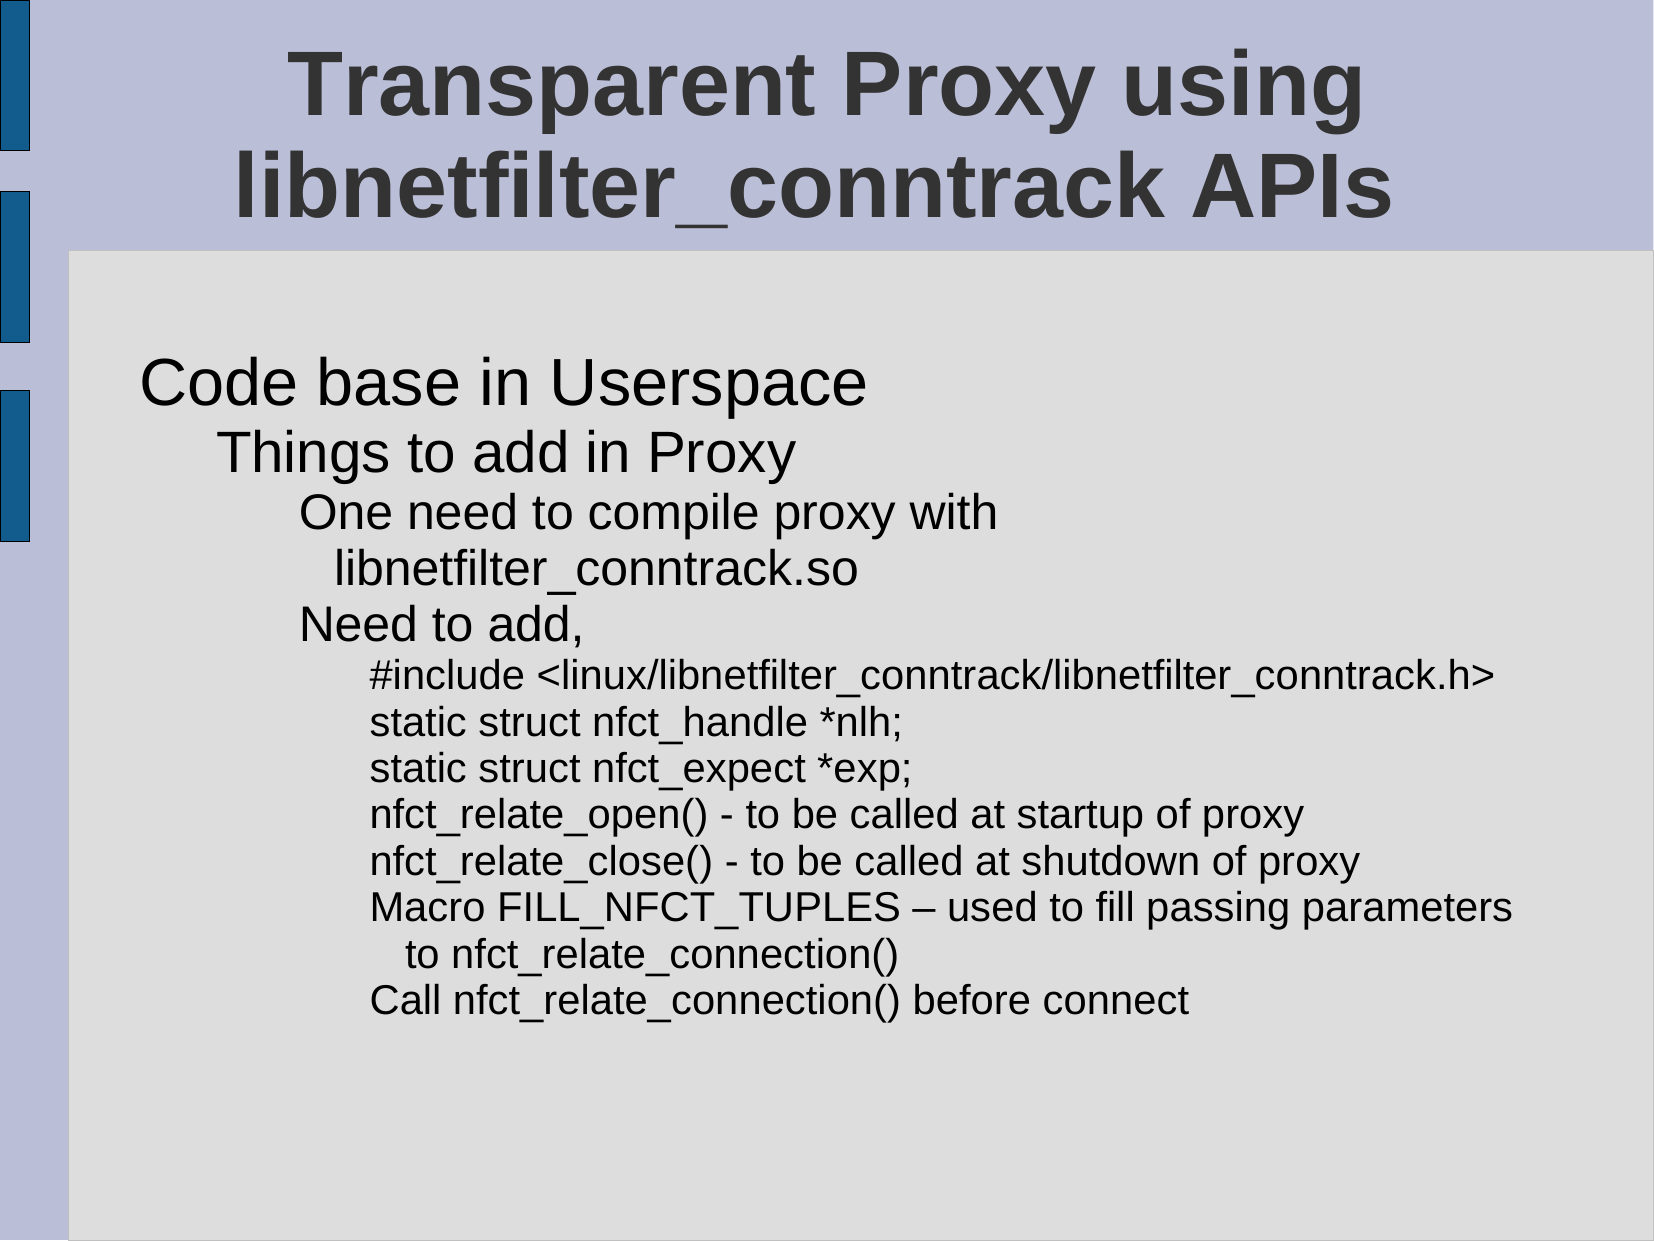

# Transparent Proxy using libnetfilter_conntrack APIs
Code base in Userspace
Things to add in Proxy
One need to compile proxy with libnetfilter_conntrack.so
Need to add,
#include <linux/libnetfilter_conntrack/libnetfilter_conntrack.h>
static struct nfct_handle *nlh;
static struct nfct_expect *exp;
nfct_relate_open() - to be called at startup of proxy
nfct_relate_close() - to be called at shutdown of proxy
Macro FILL_NFCT_TUPLES – used to fill passing parameters to nfct_relate_connection()
Call nfct_relate_connection() before connect